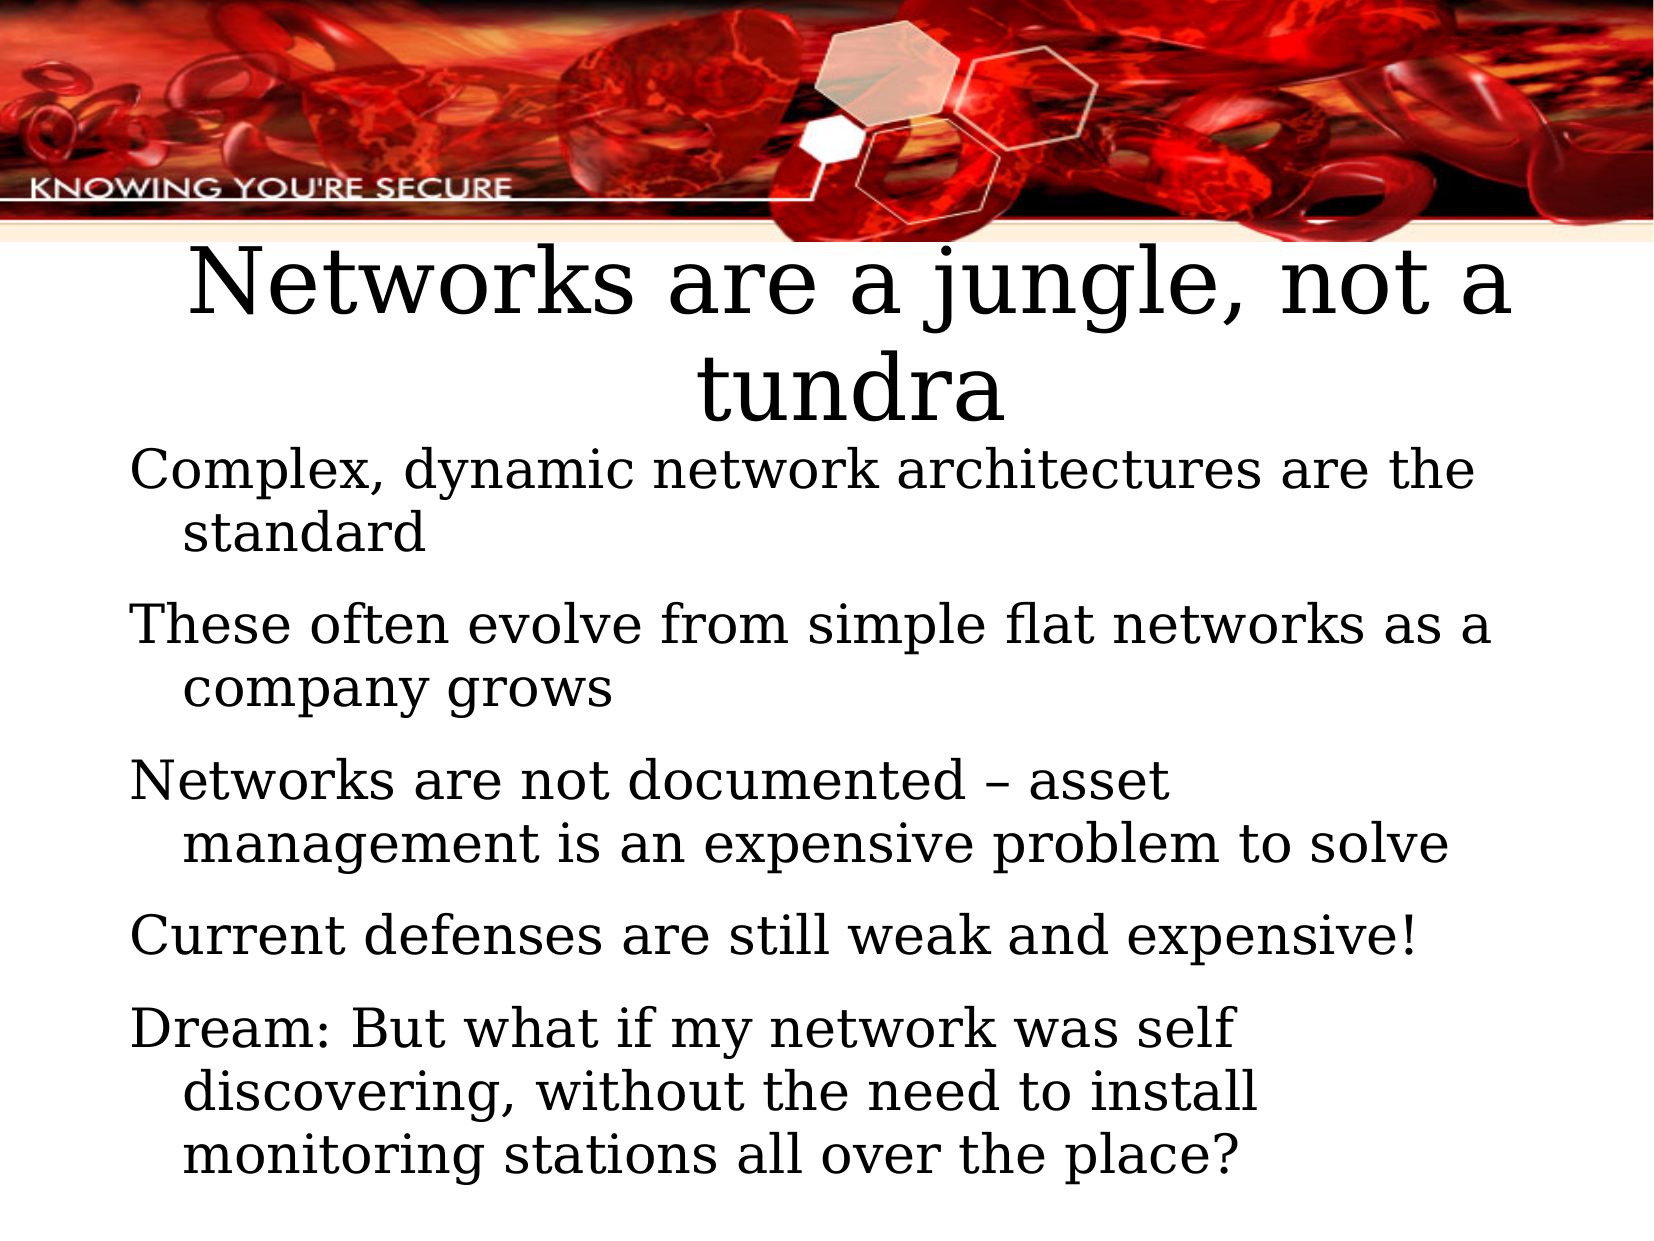

# Networks are a jungle, not a tundra
Complex, dynamic network architectures are the standard
These often evolve from simple flat networks as a company grows
Networks are not documented – asset management is an expensive problem to solve
Current defenses are still weak and expensive!
Dream: But what if my network was self discovering, without the need to install monitoring stations all over the place?